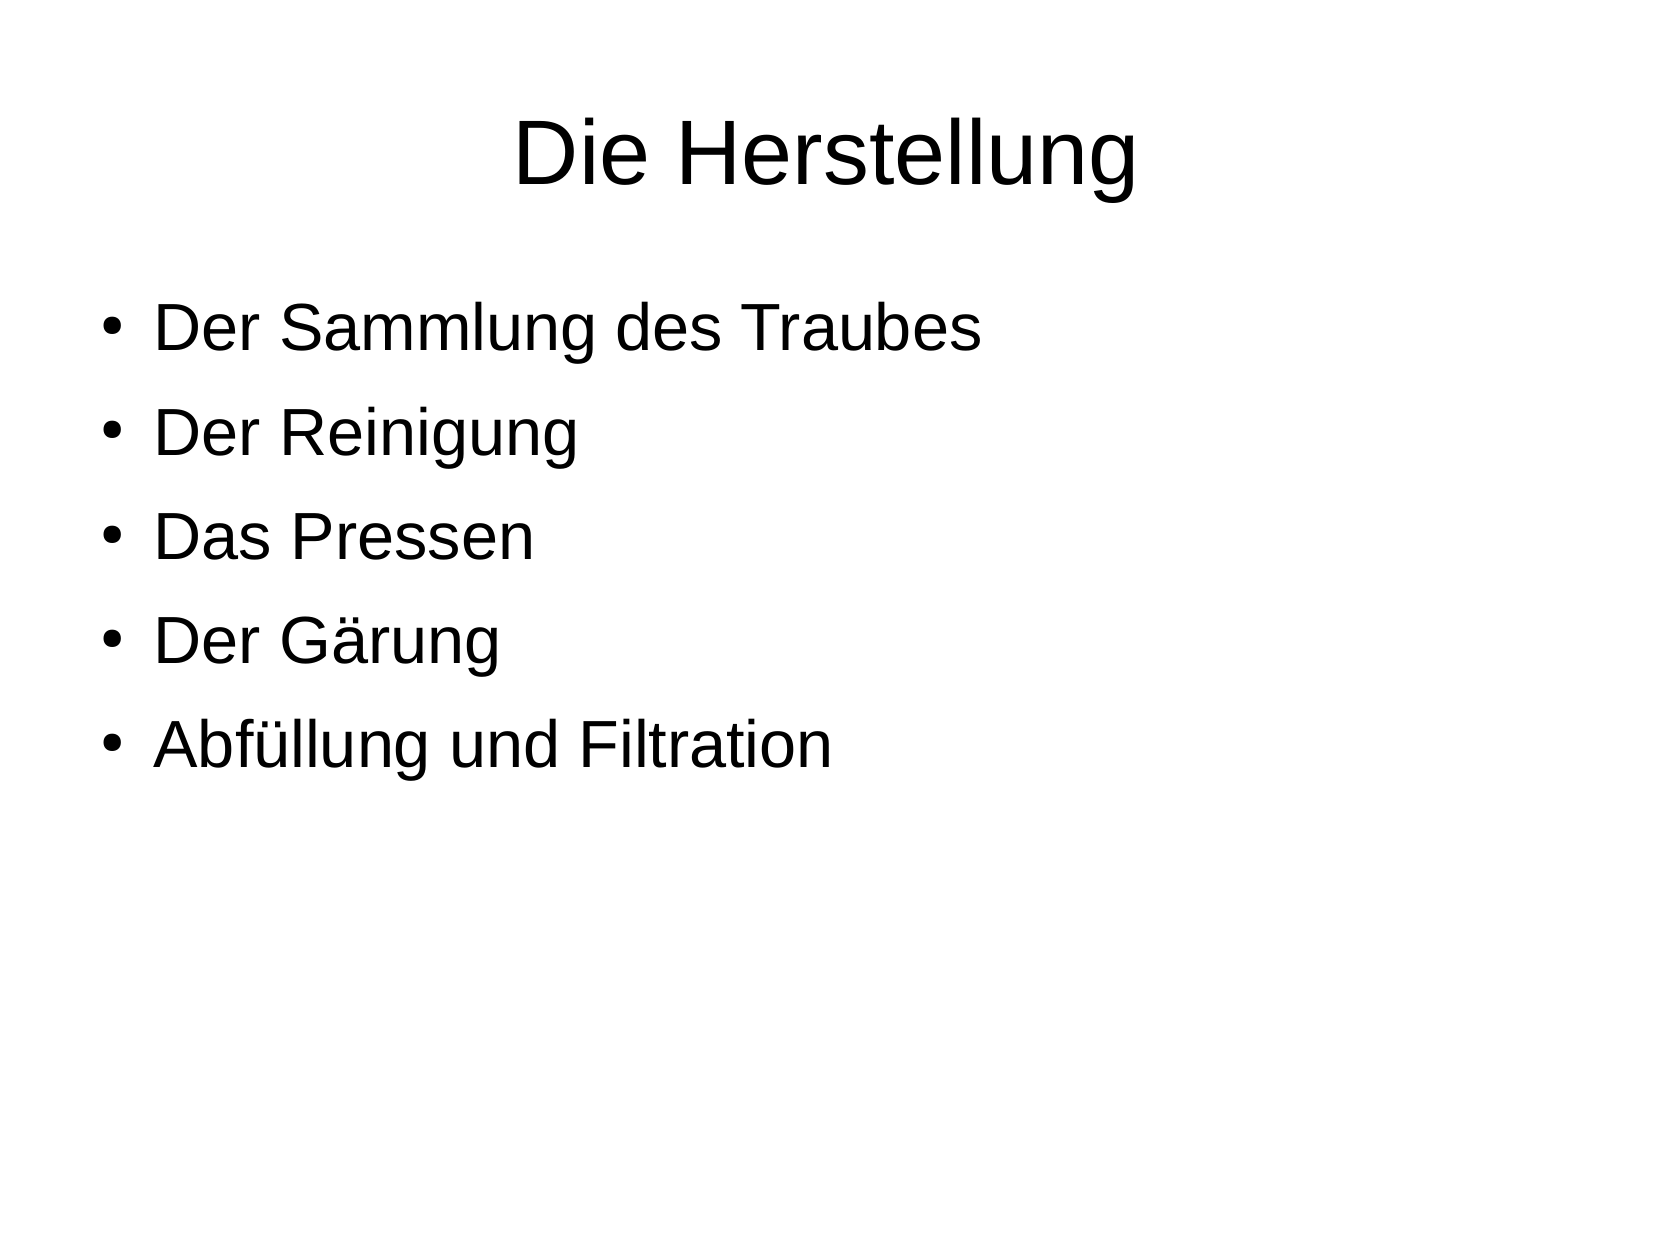

# Die Herstellung
Der Sammlung des Traubes
Der Reinigung
Das Pressen
Der Gärung
Abfüllung und Filtration